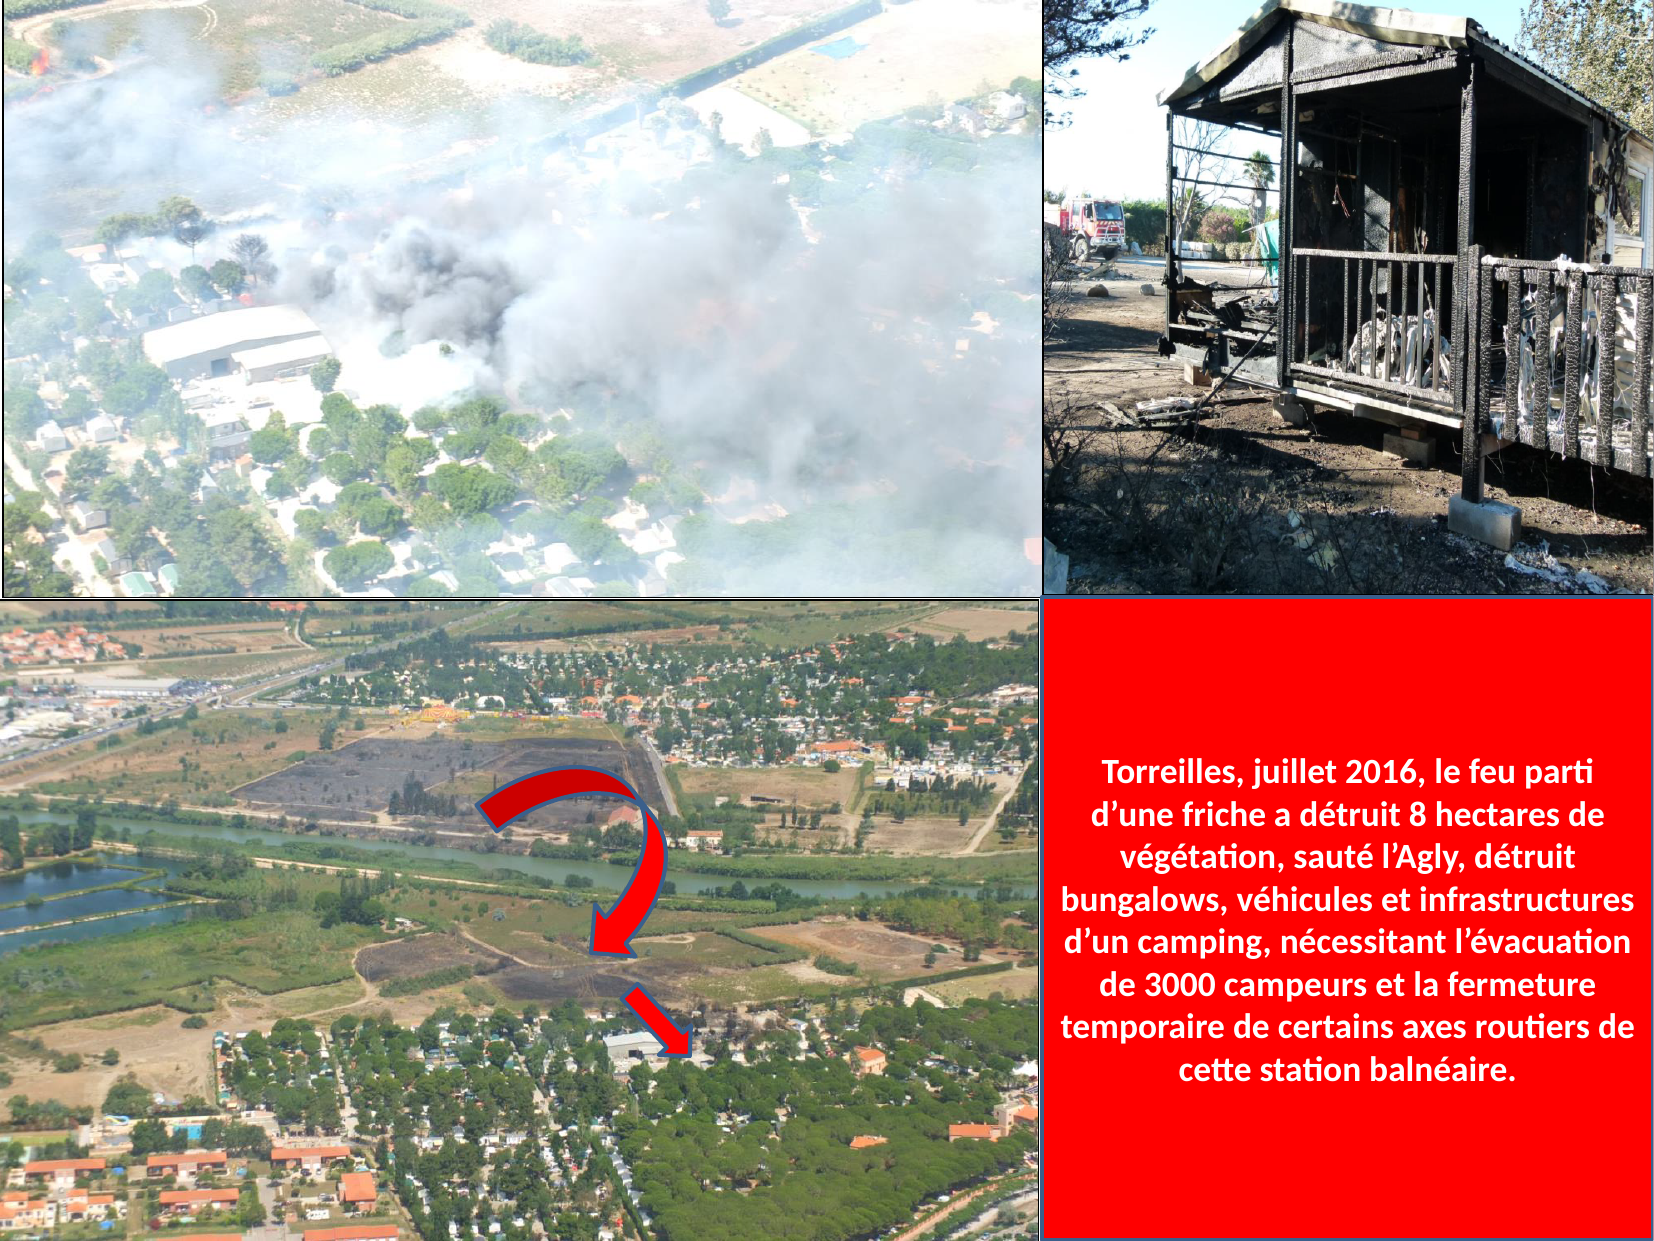

Torreilles, juillet 2016, le feu parti d’une friche a détruit 8 hectares de végétation, sauté l’Agly, détruit bungalows, véhicules et infrastructures d’un camping, nécessitant l’évacuation de 3000 campeurs et la fermeture temporaire de certains axes routiers de cette station balnéaire.